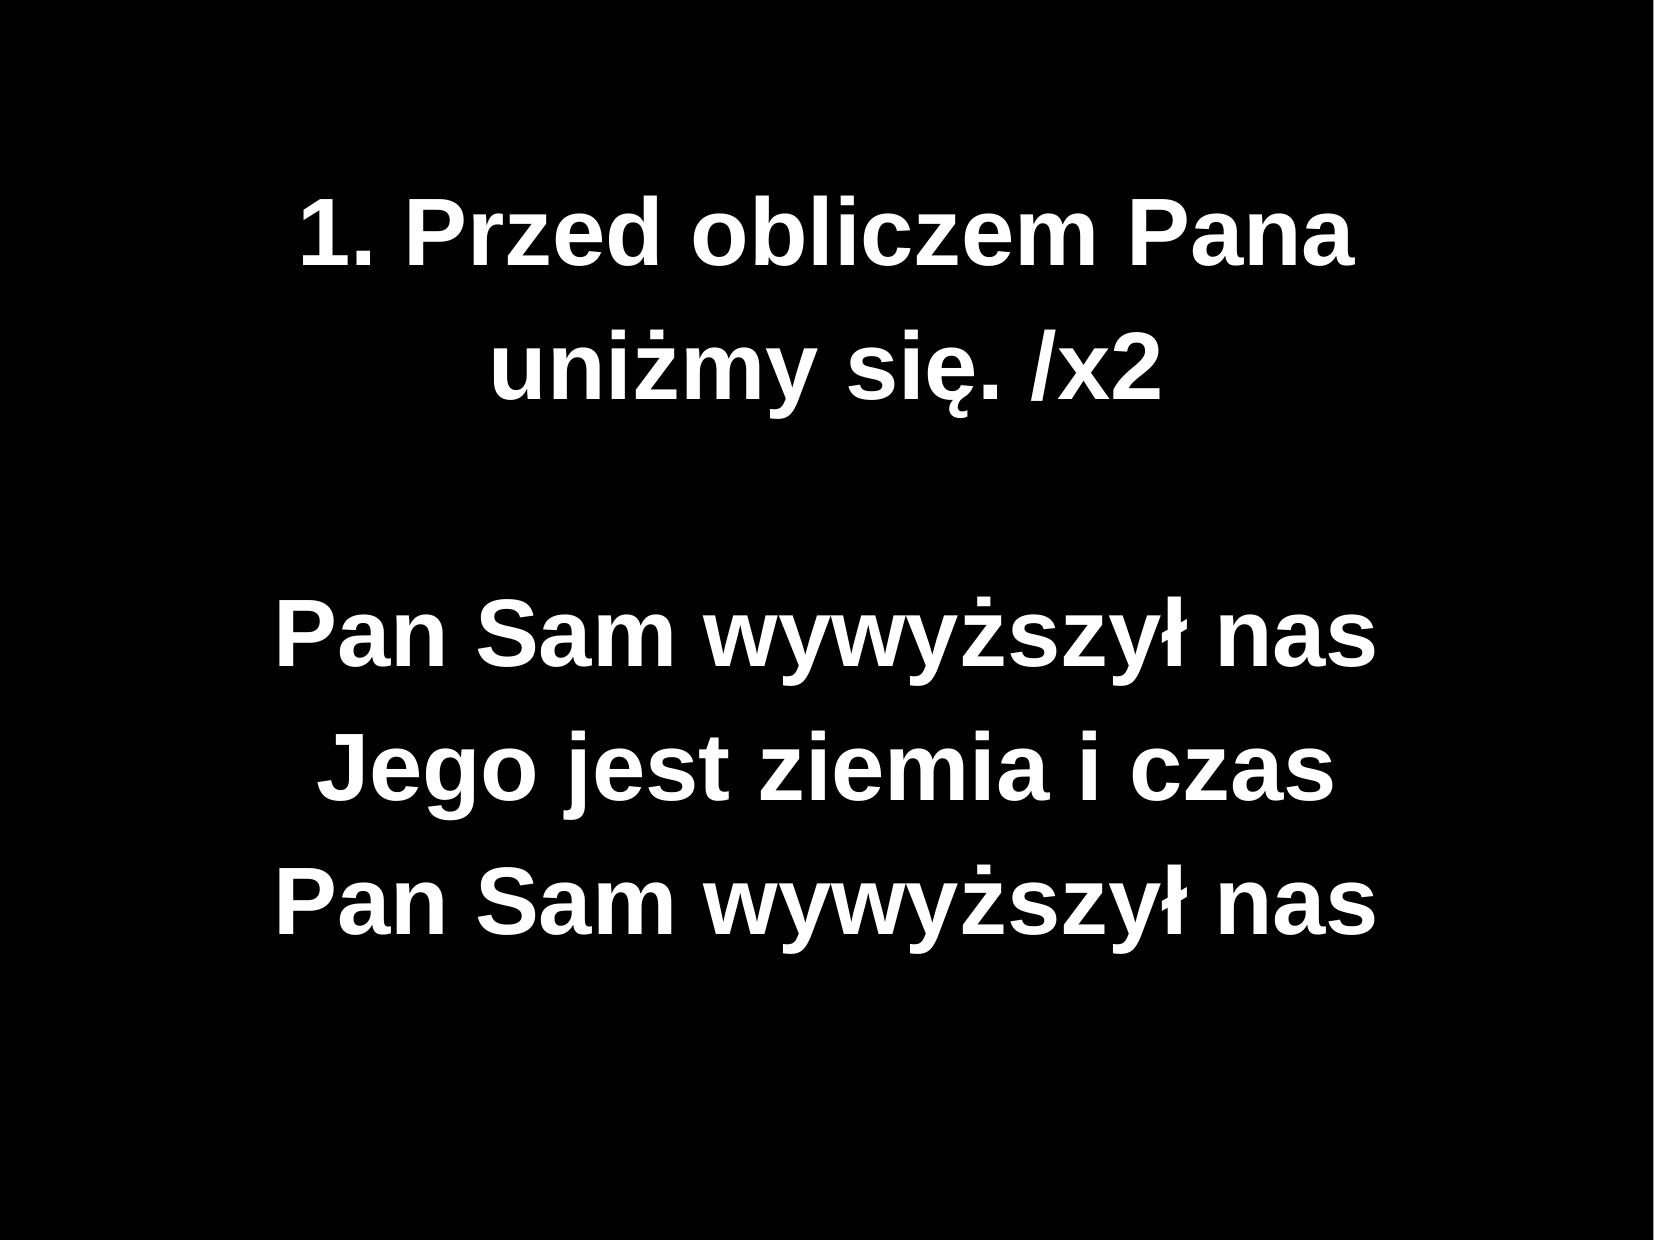

# 1. Przed obliczem Pana
uniżmy się. /x2
Pan Sam wywyższył nas
Jego jest ziemia i czas
Pan Sam wywyższył nas